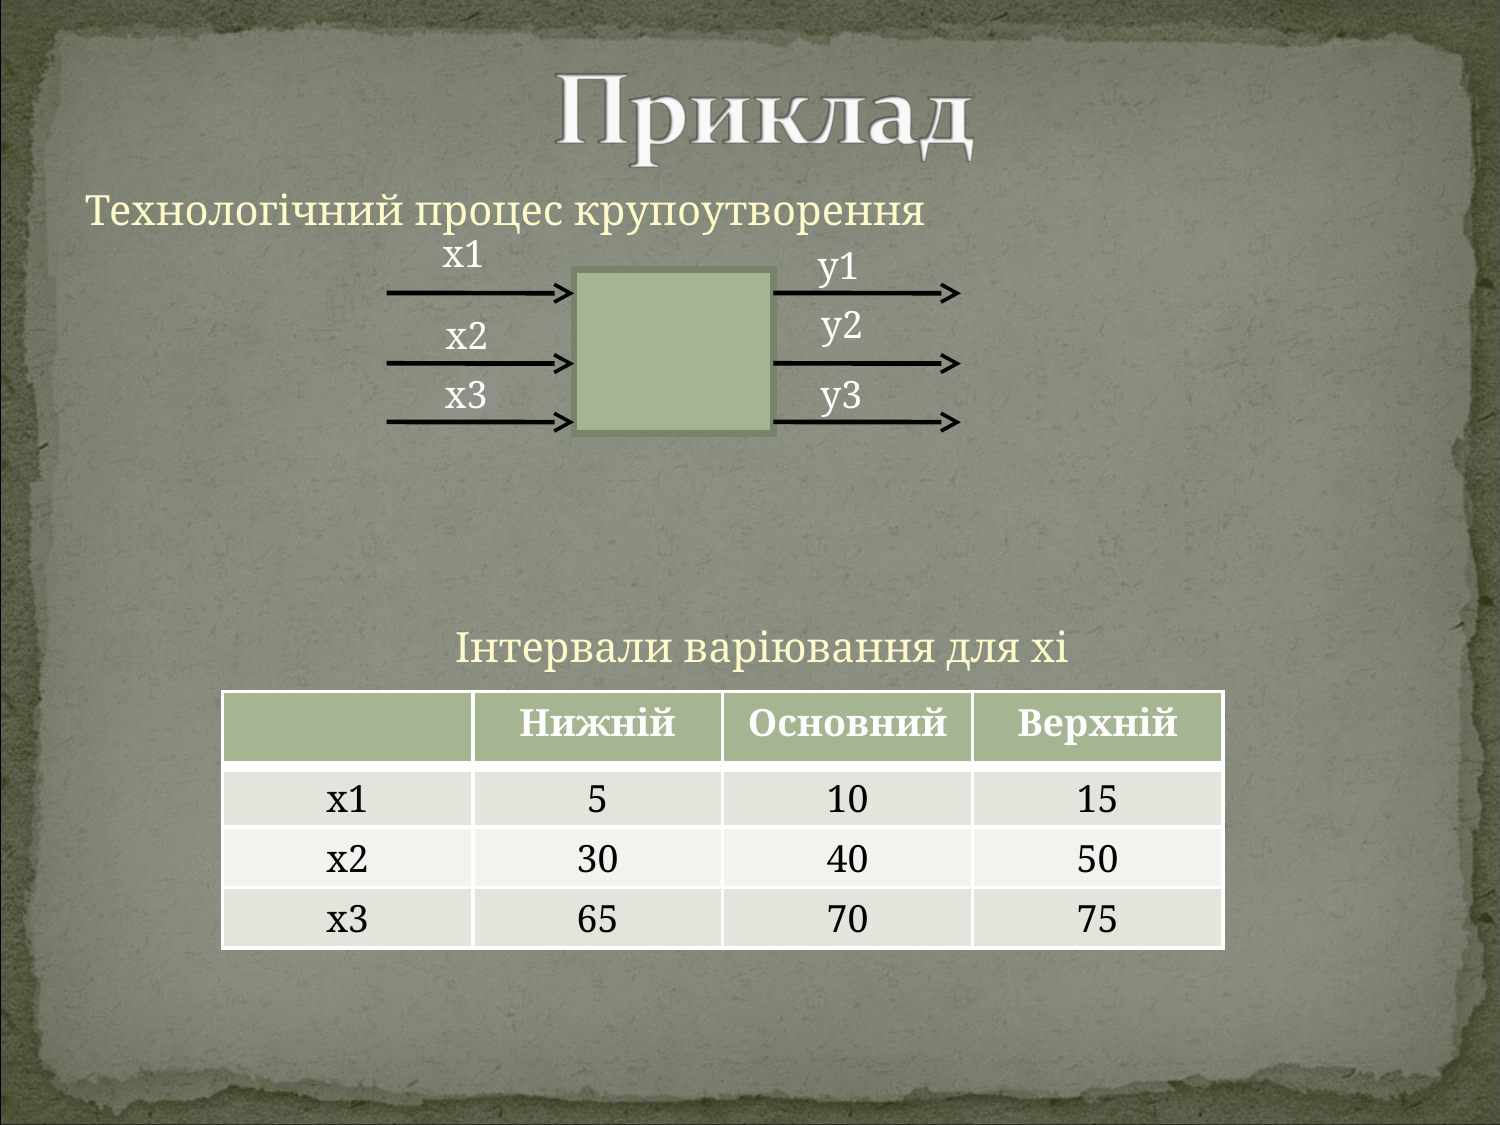

# Технологічний процес крупоутворення
Інтервали варіювання для хі
x1
y1
y2
x2
x3
y3
| | Нижній | Основний | Верхній |
| --- | --- | --- | --- |
| х1 | 5 | 10 | 15 |
| х2 | 30 | 40 | 50 |
| х3 | 65 | 70 | 75 |